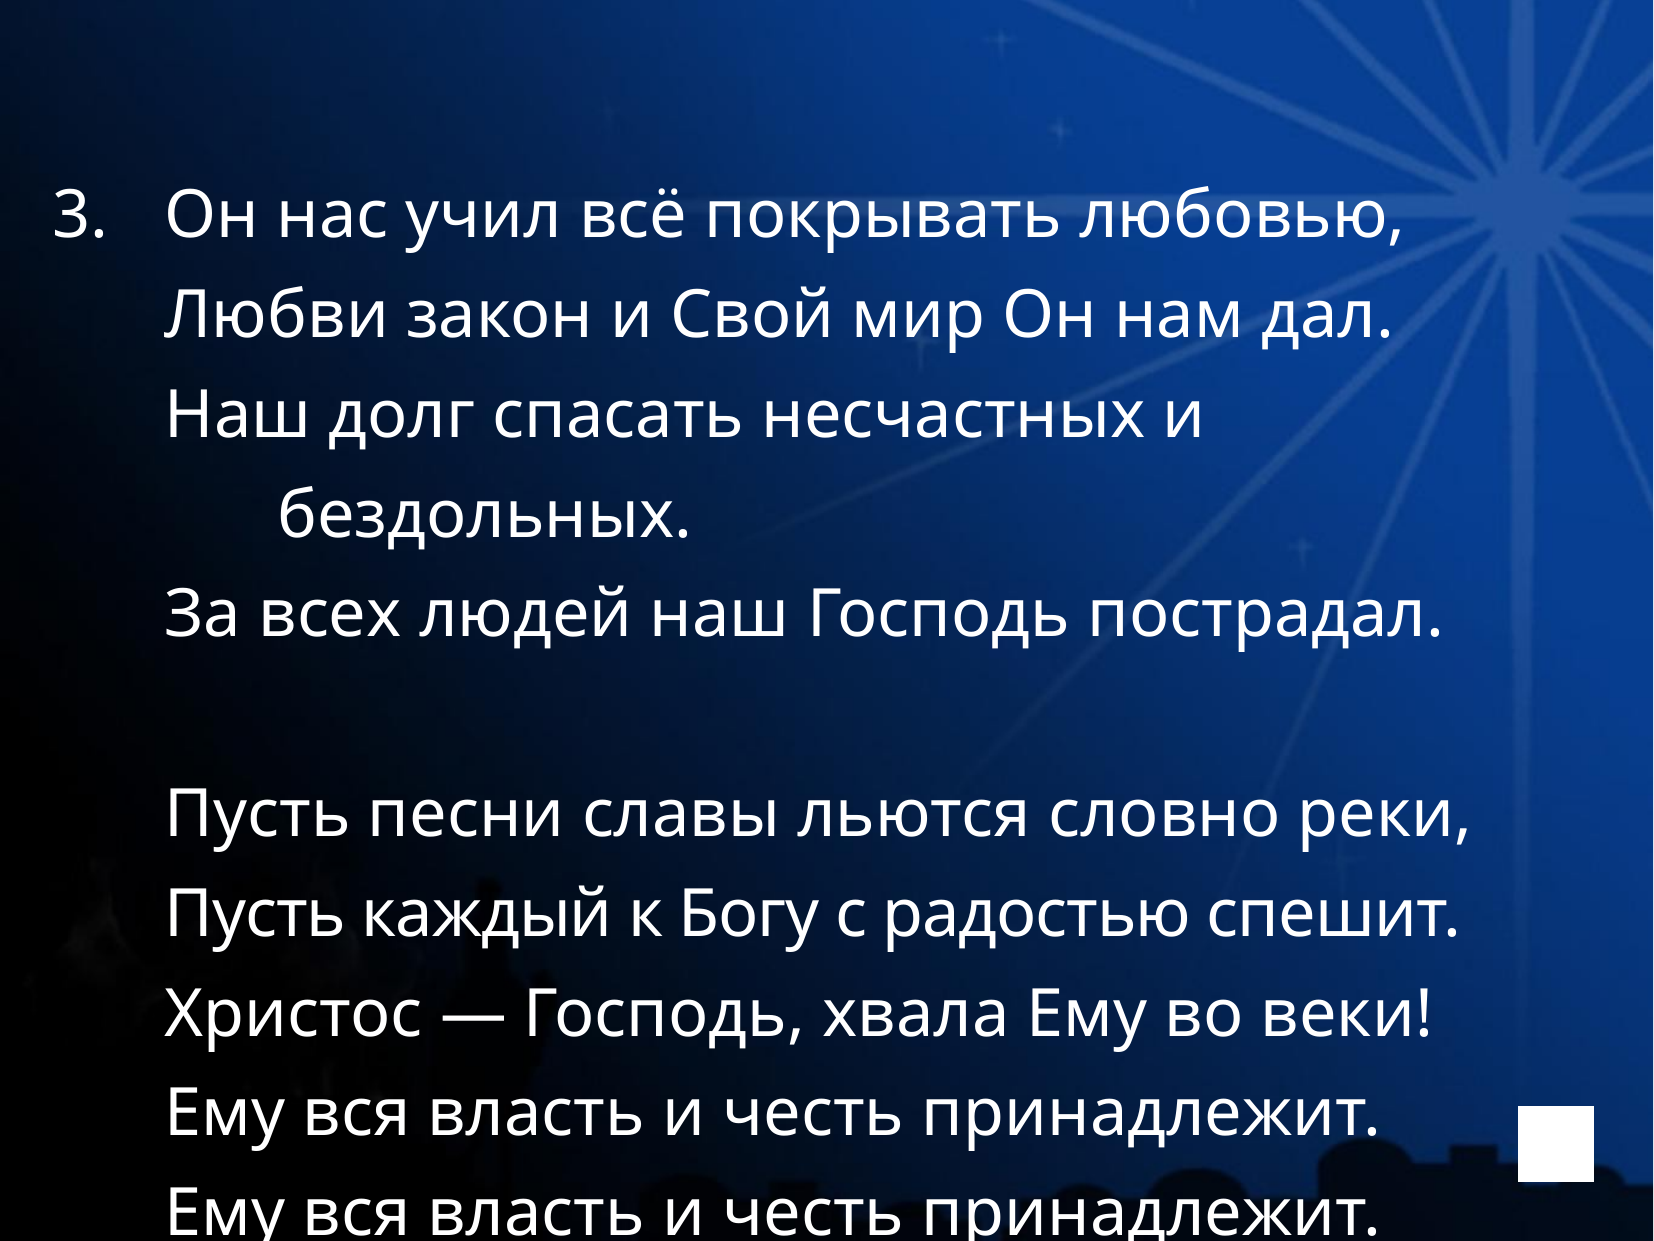

3.	Он нас учил всё покрывать любовью,
	Любви закон и Свой мир Он нам дал.
	Наш долг спасать несчастных и
		бездольных.
	За всех людей наш Господь пострадал.
	Пусть песни славы льются словно реки,
	Пусть каждый к Богу с радостью спешит.
	Христос — Господь, хвала Ему во веки!
	Ему вся власть и честь принадлежит.
	Ему вся власть и честь принадлежит.